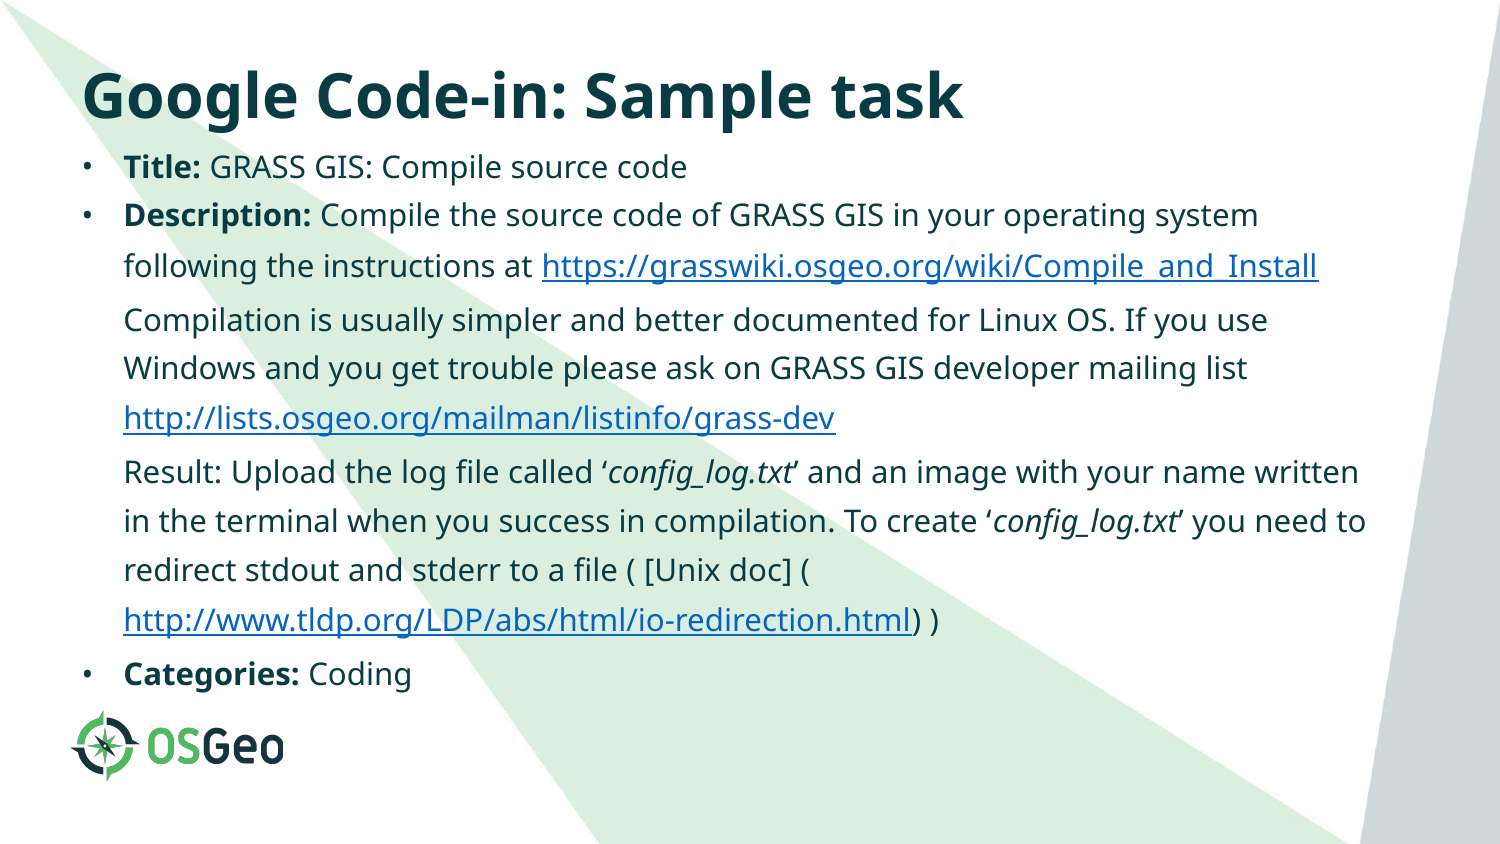

# Google Code-in: Sample task
Title: GRASS GIS: Compile source code
Description: Compile the source code of GRASS GIS in your operating system following the instructions at https://grasswiki.osgeo.org/wiki/Compile_and_Install
Compilation is usually simpler and better documented for Linux OS. If you use Windows and you get trouble please ask on GRASS GIS developer mailing list http://lists.osgeo.org/mailman/listinfo/grass-dev
Result: Upload the log file called ‘config_log.txt’ and an image with your name written in the terminal when you success in compilation. To create ‘config_log.txt’ you need to redirect stdout and stderr to a file ( [Unix doc] (http://www.tldp.org/LDP/abs/html/io-redirection.html) )
Categories: Coding